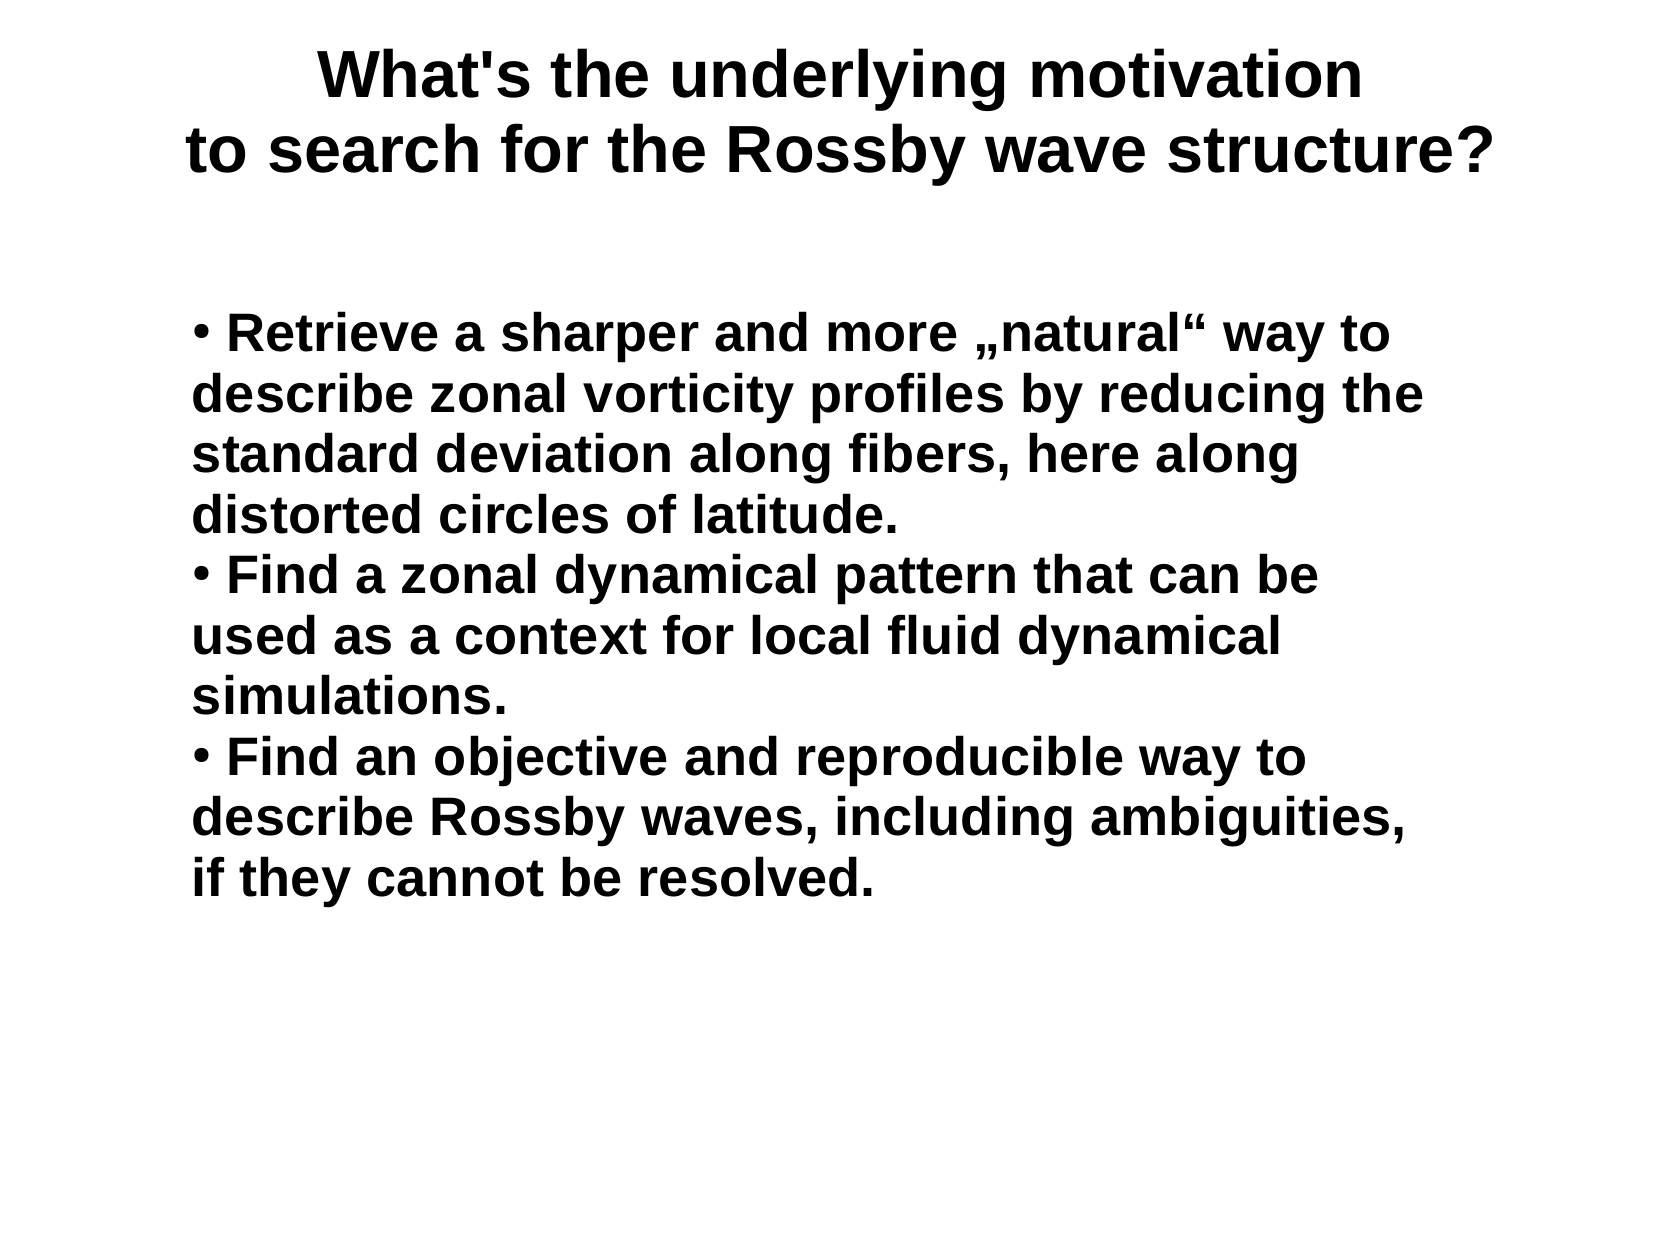

What's the underlying motivation
to search for the Rossby wave structure?
 Retrieve a sharper and more „natural“ way to describe zonal vorticity profiles by reducing the standard deviation along fibers, here along distorted circles of latitude.
 Find a zonal dynamical pattern that can be used as a context for local fluid dynamical simulations.
 Find an objective and reproducible way to describe Rossby waves, including ambiguities, if they cannot be resolved.